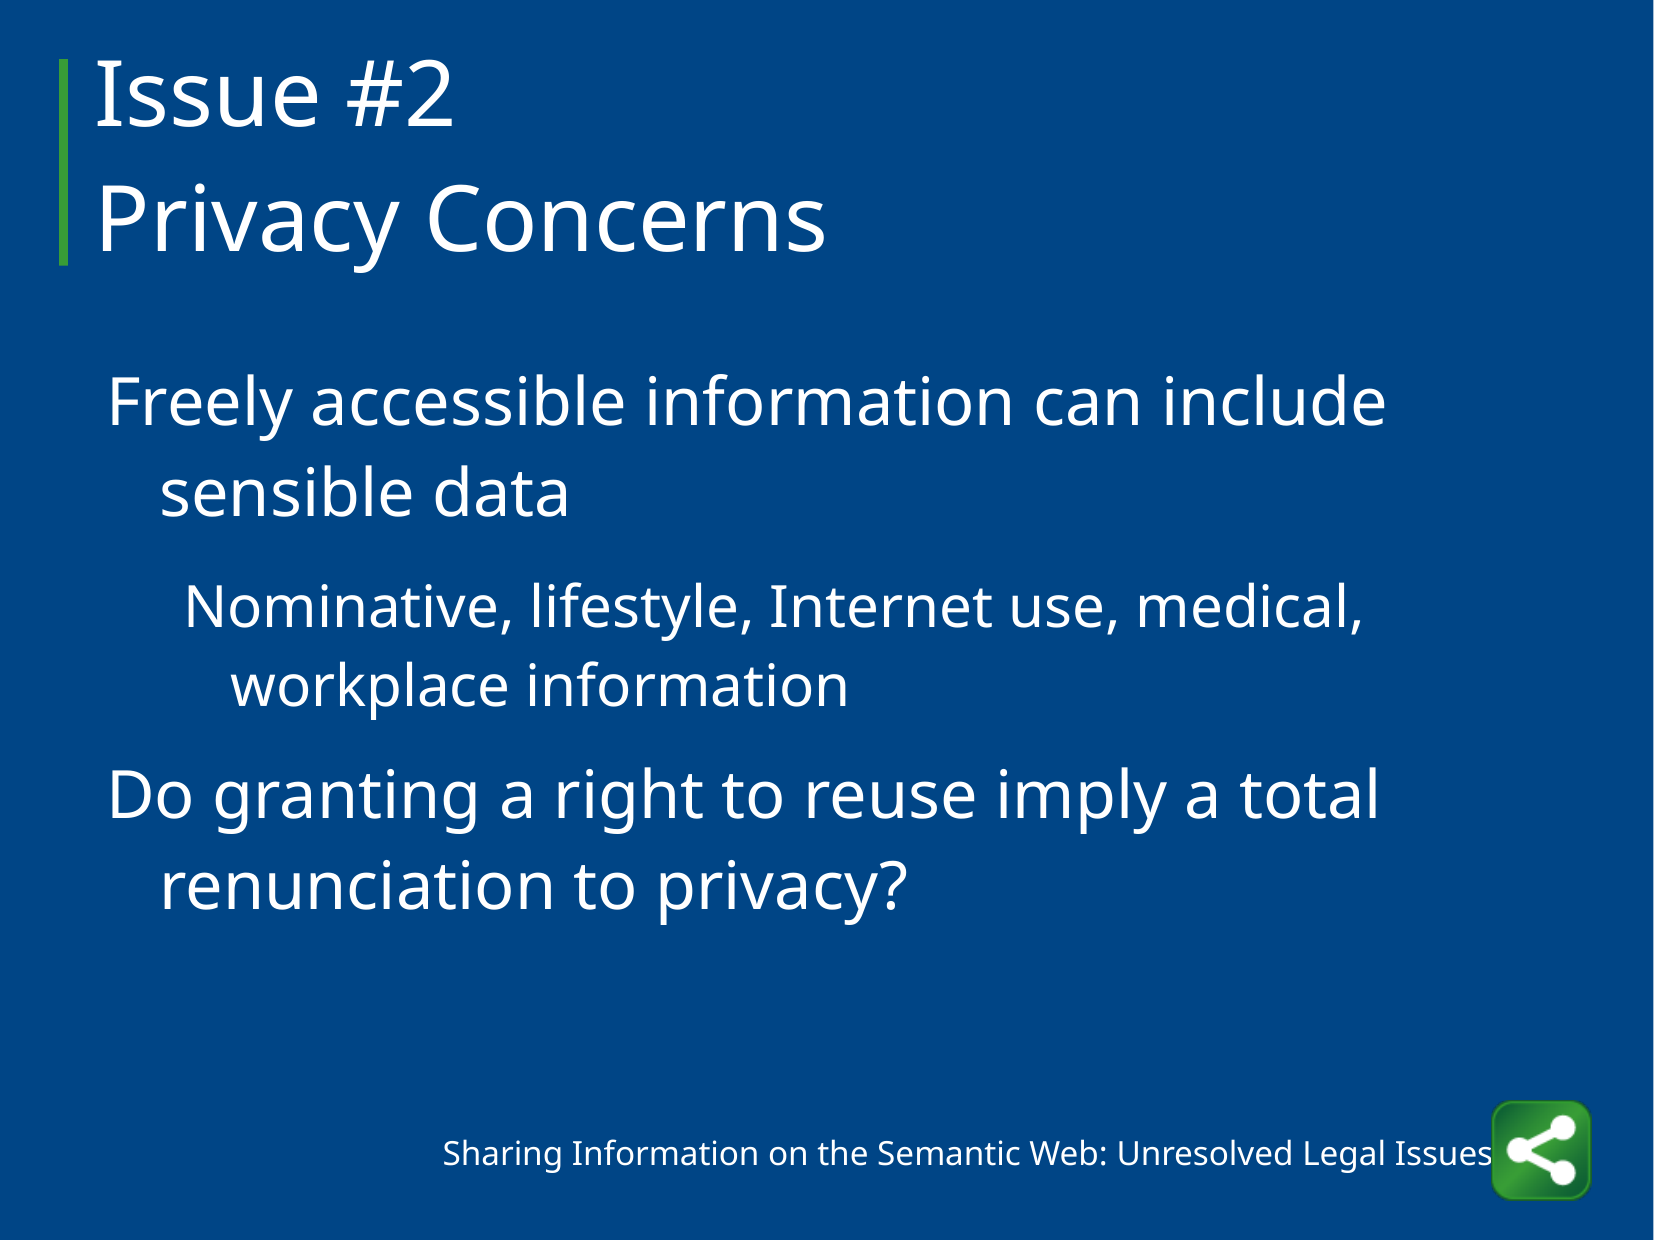

# Issue #2 Privacy Concerns
Freely accessible information can include sensible data
Nominative, lifestyle, Internet use, medical, workplace information
Do granting a right to reuse imply a total renunciation to privacy?